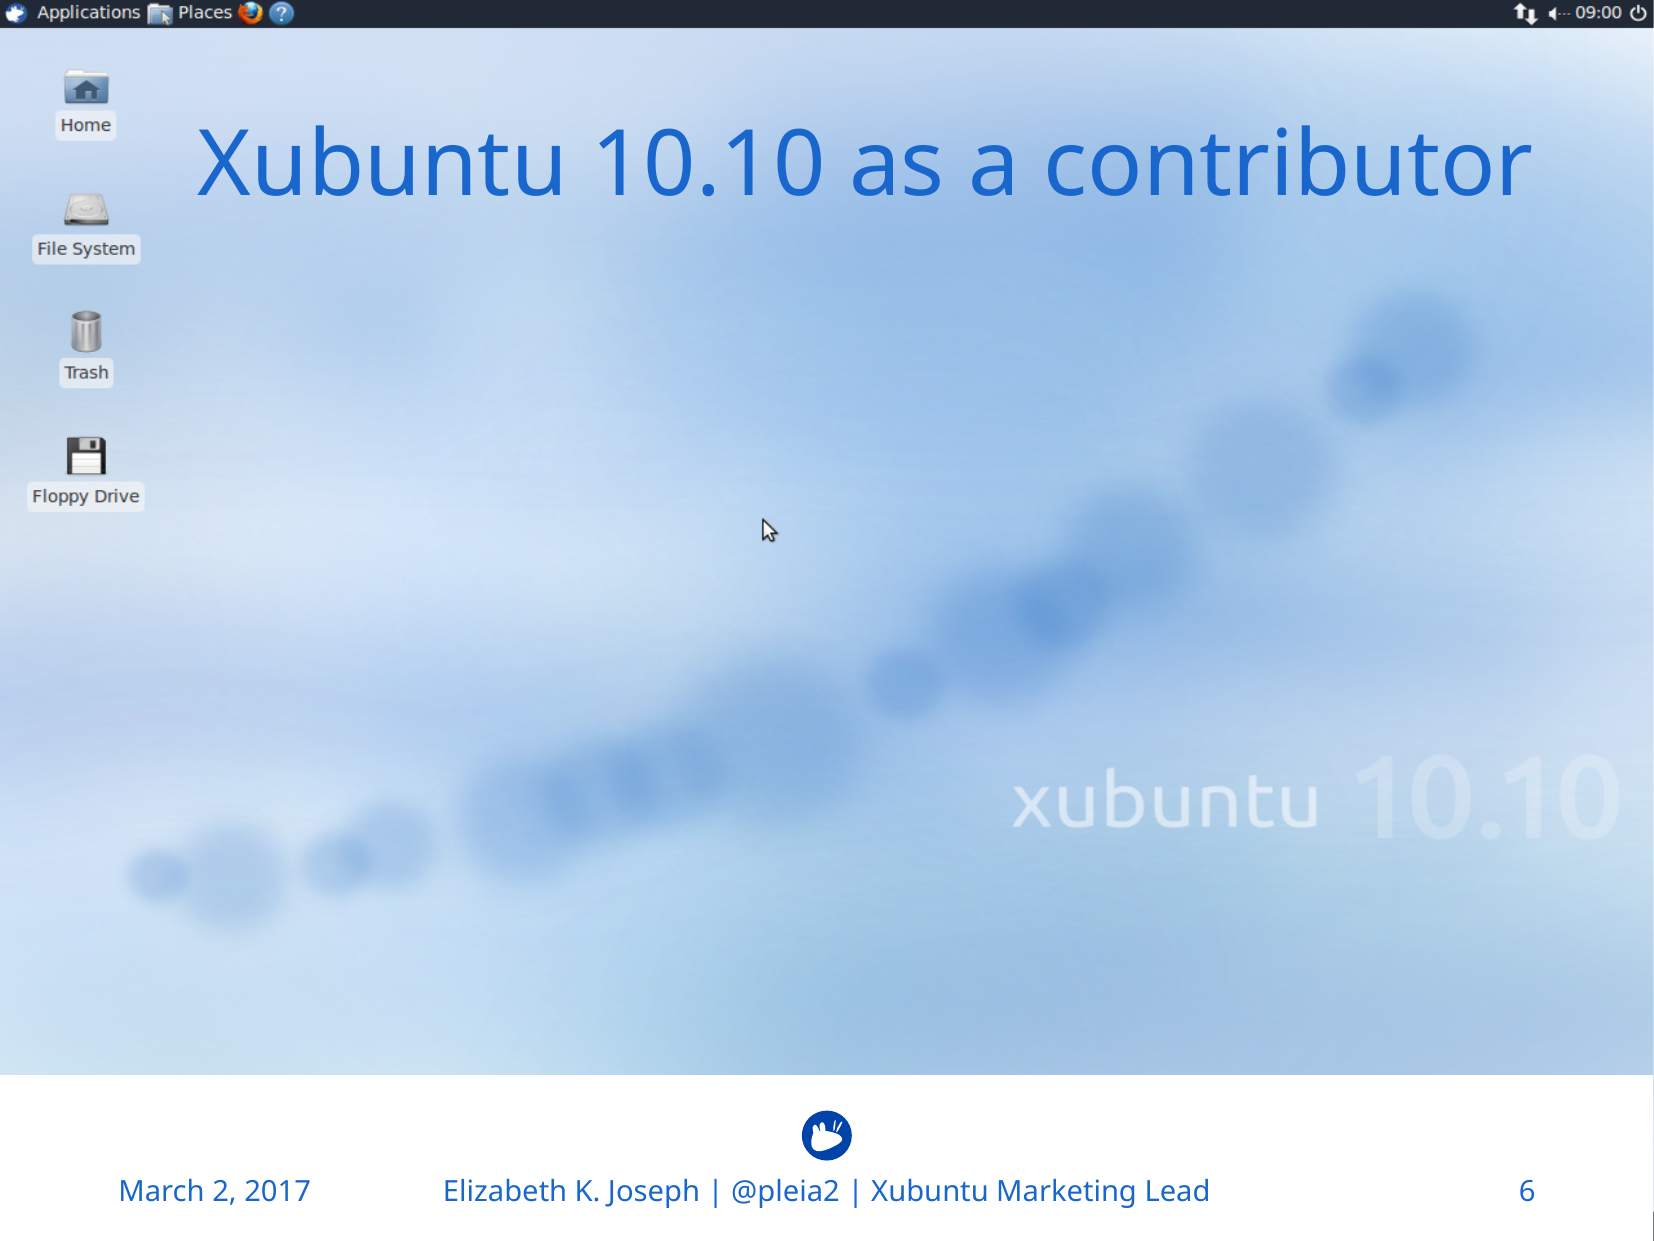

# Xubuntu 10.10 as a contributor
Elizabeth K. Joseph | @pleia2 | Xubuntu Marketing Lead
March 2, 2017
6